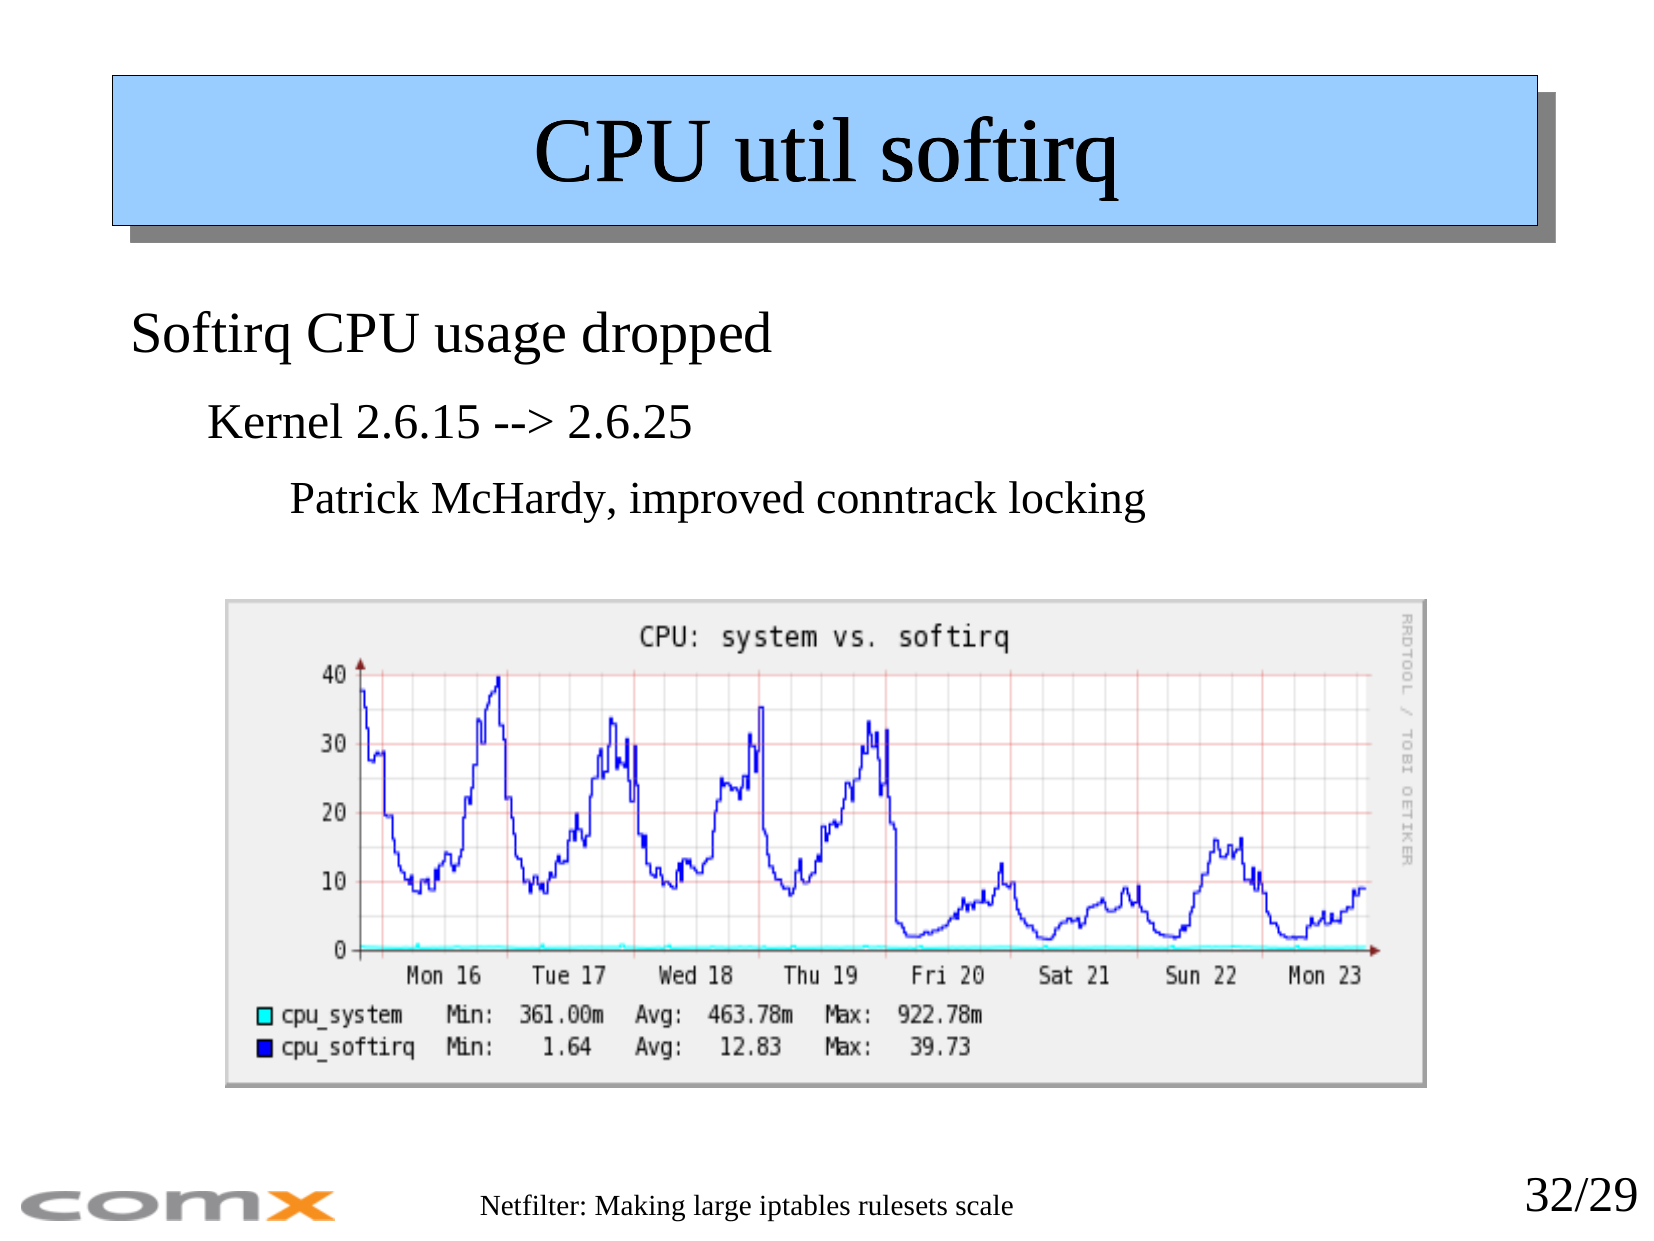

# CPU util softirq
Softirq CPU usage dropped
Kernel 2.6.15 --> 2.6.25
Patrick McHardy, improved conntrack locking